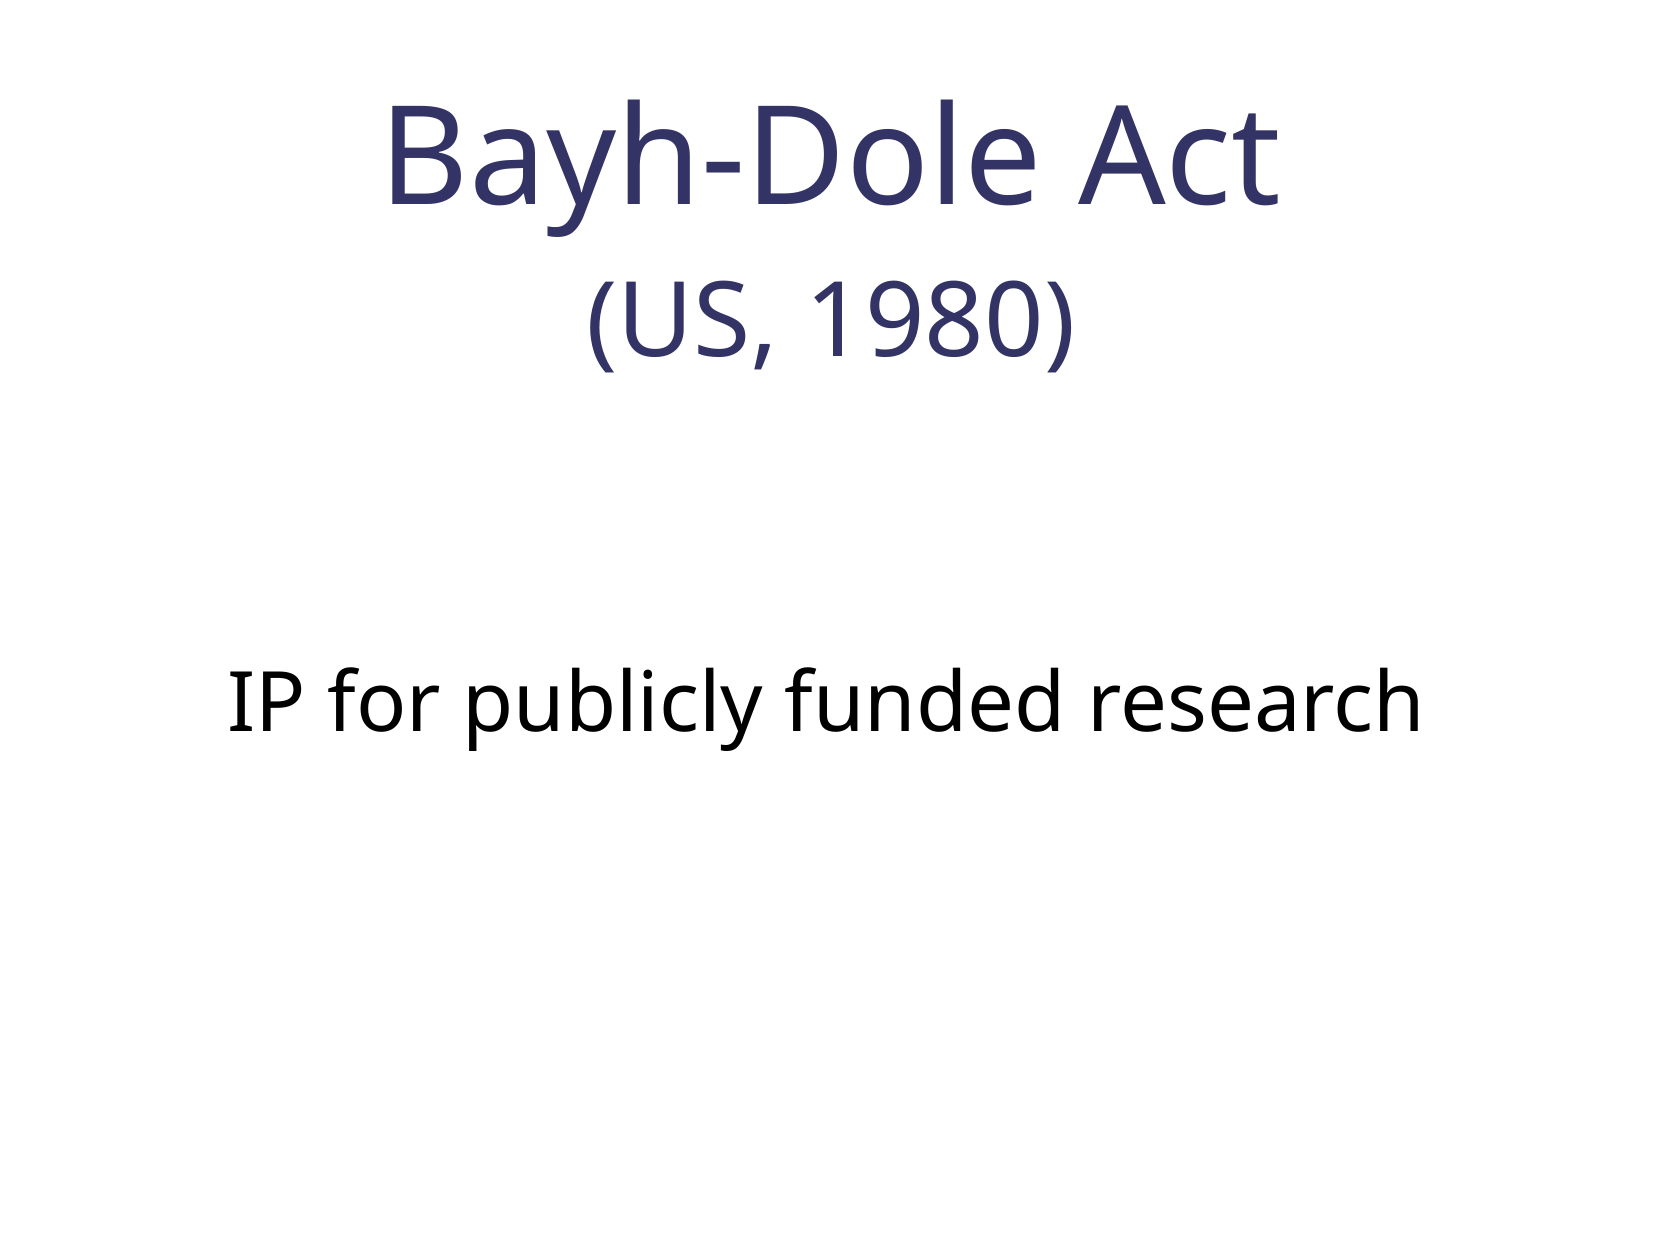

# Bayh-Dole Act (US, 1980)
IP for publicly funded research